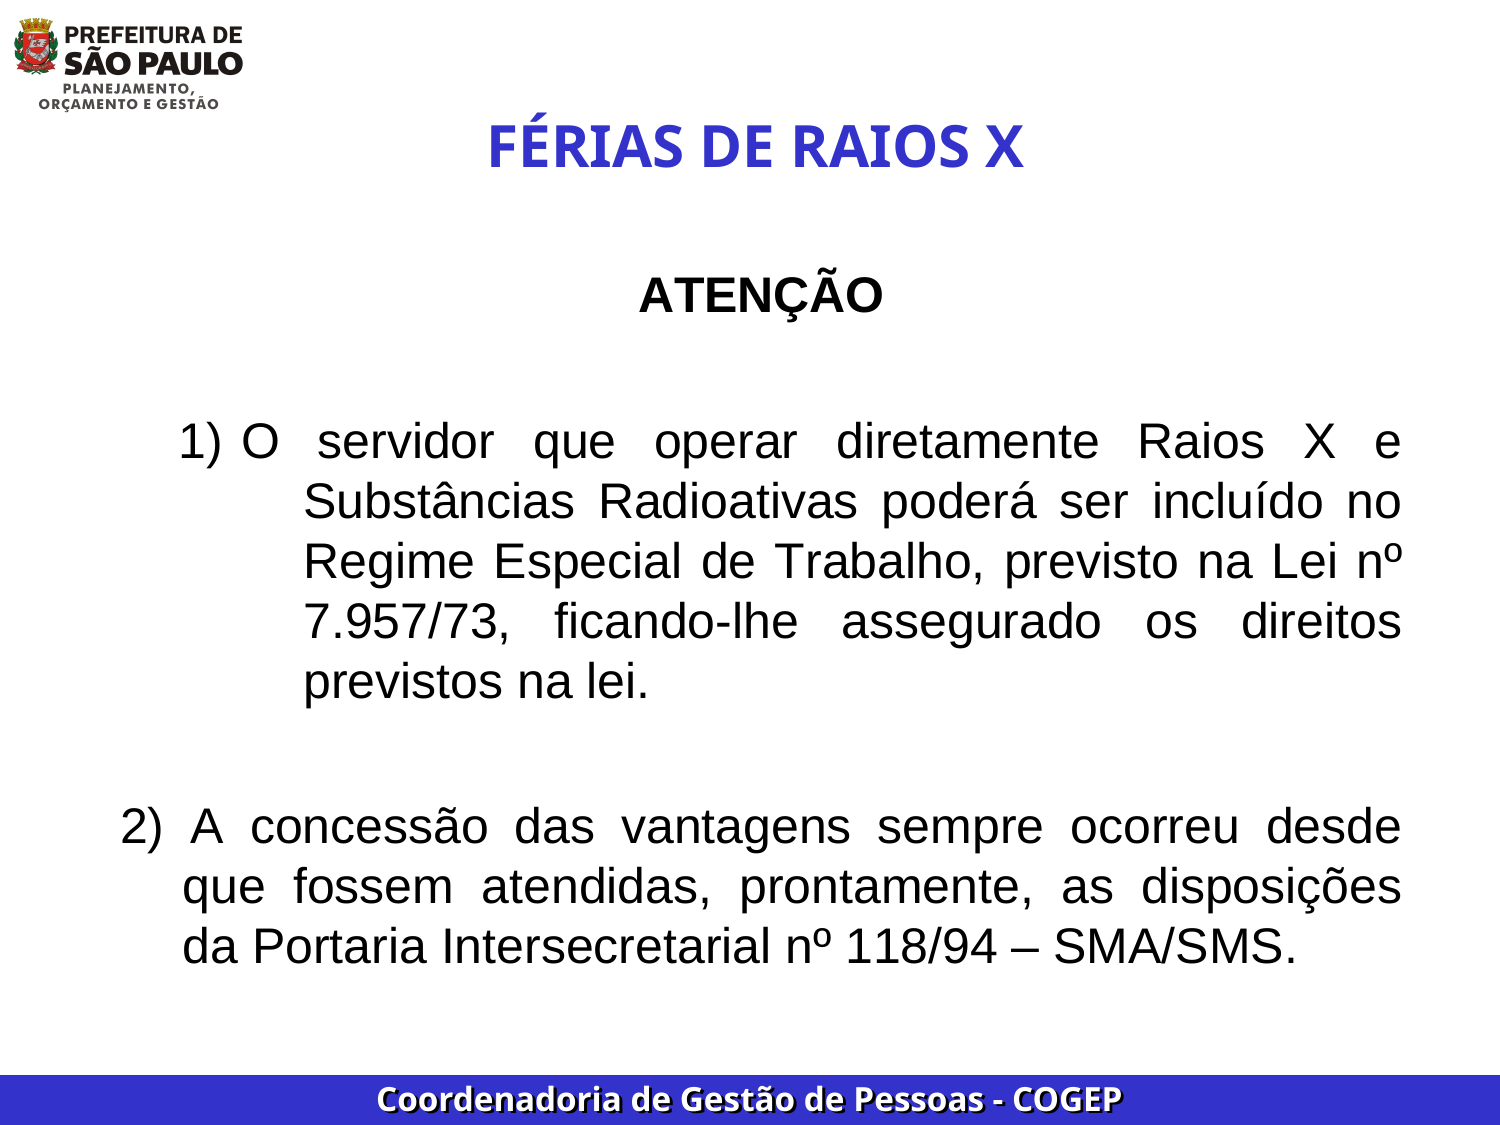

# FÉRIAS DE RAIOS X
ATENÇÃO
O servidor que operar diretamente Raios X e Substâncias Radioativas poderá ser incluído no Regime Especial de Trabalho, previsto na Lei nº 7.957/73, ficando-lhe assegurado os direitos previstos na lei.
2) A concessão das vantagens sempre ocorreu desde que fossem atendidas, prontamente, as disposições da Portaria Intersecretarial nº 118/94 – SMA/SMS.